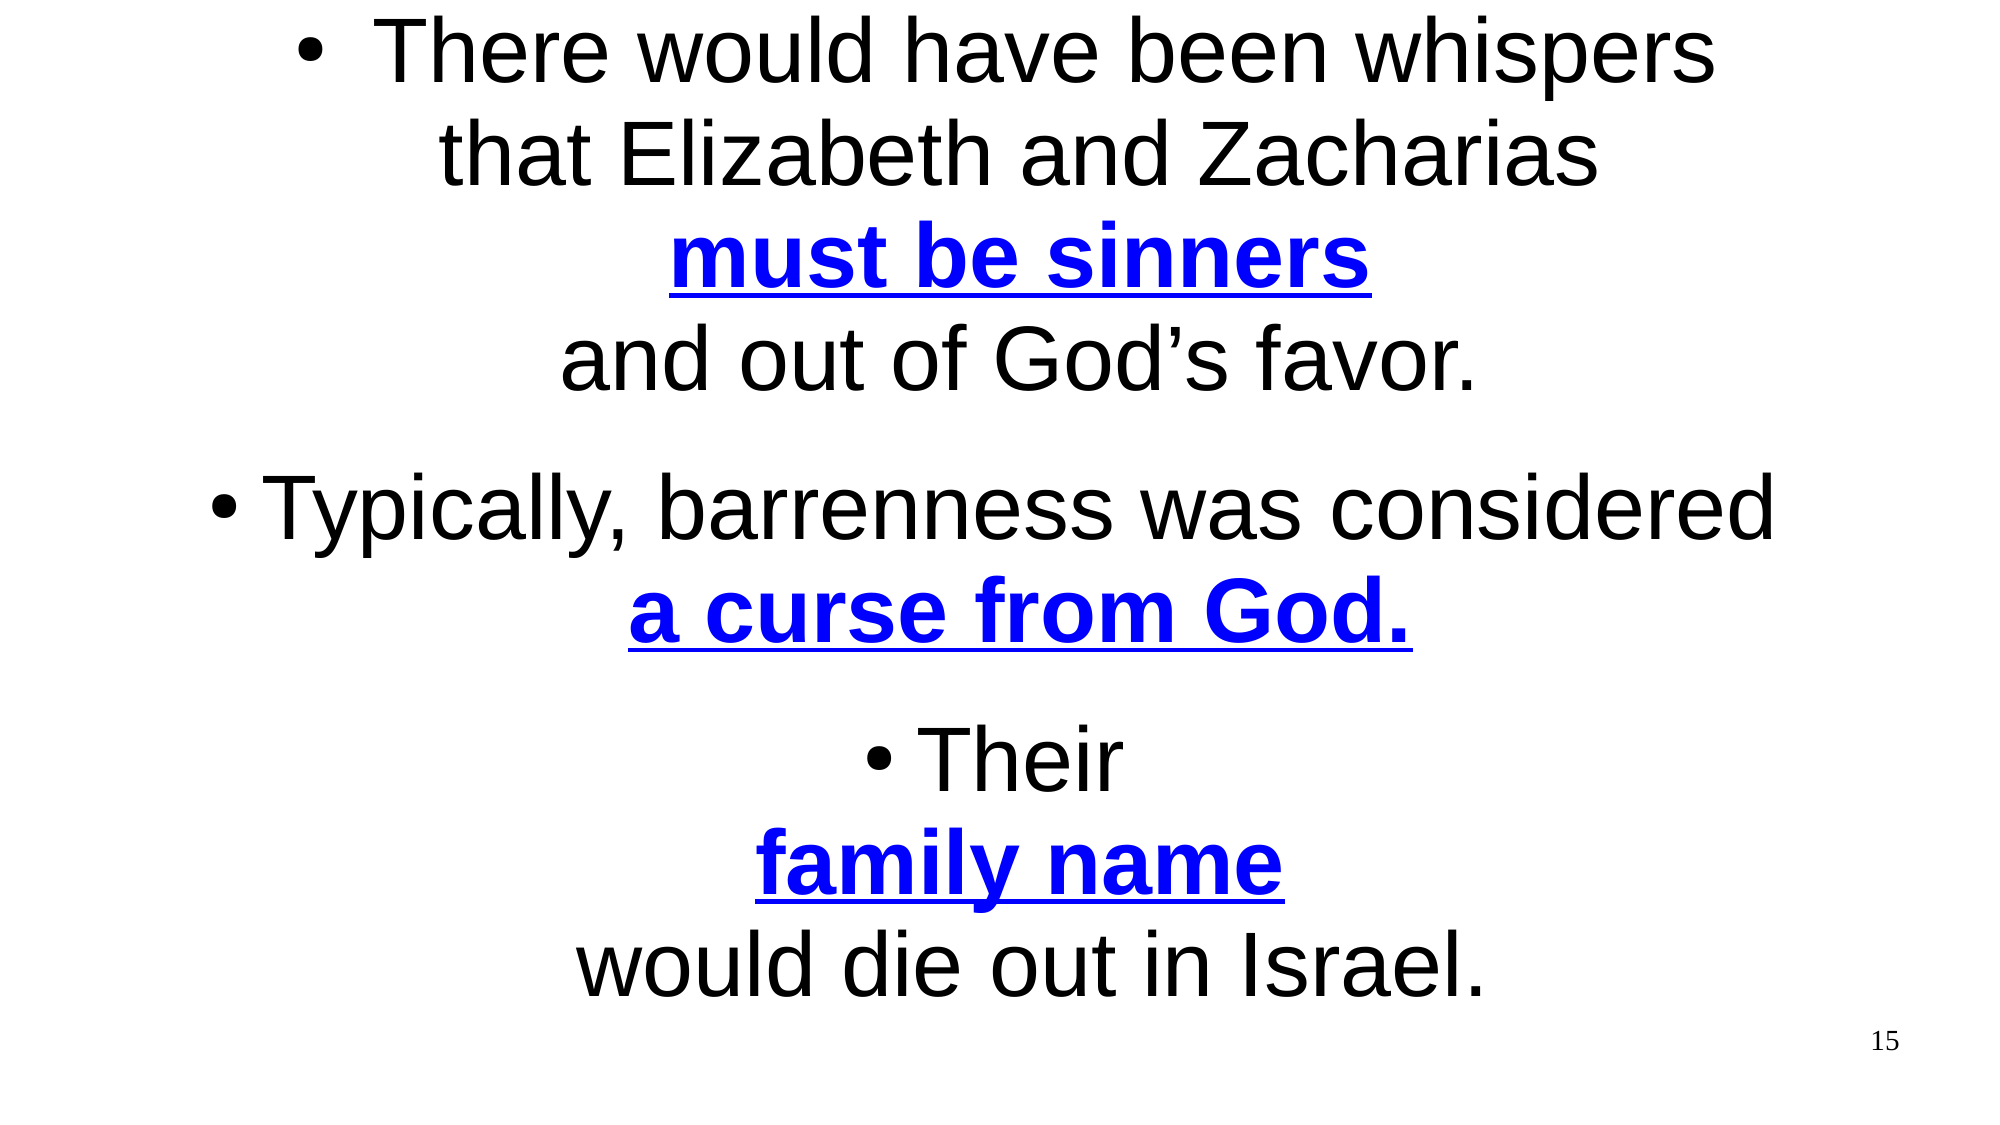

# There would have been whispers that Elizabeth and Zacharias must be sinners and out of God’s favor.
Typically, barrenness was considered
a curse from God.
Their
family name
would die out in Israel.
15